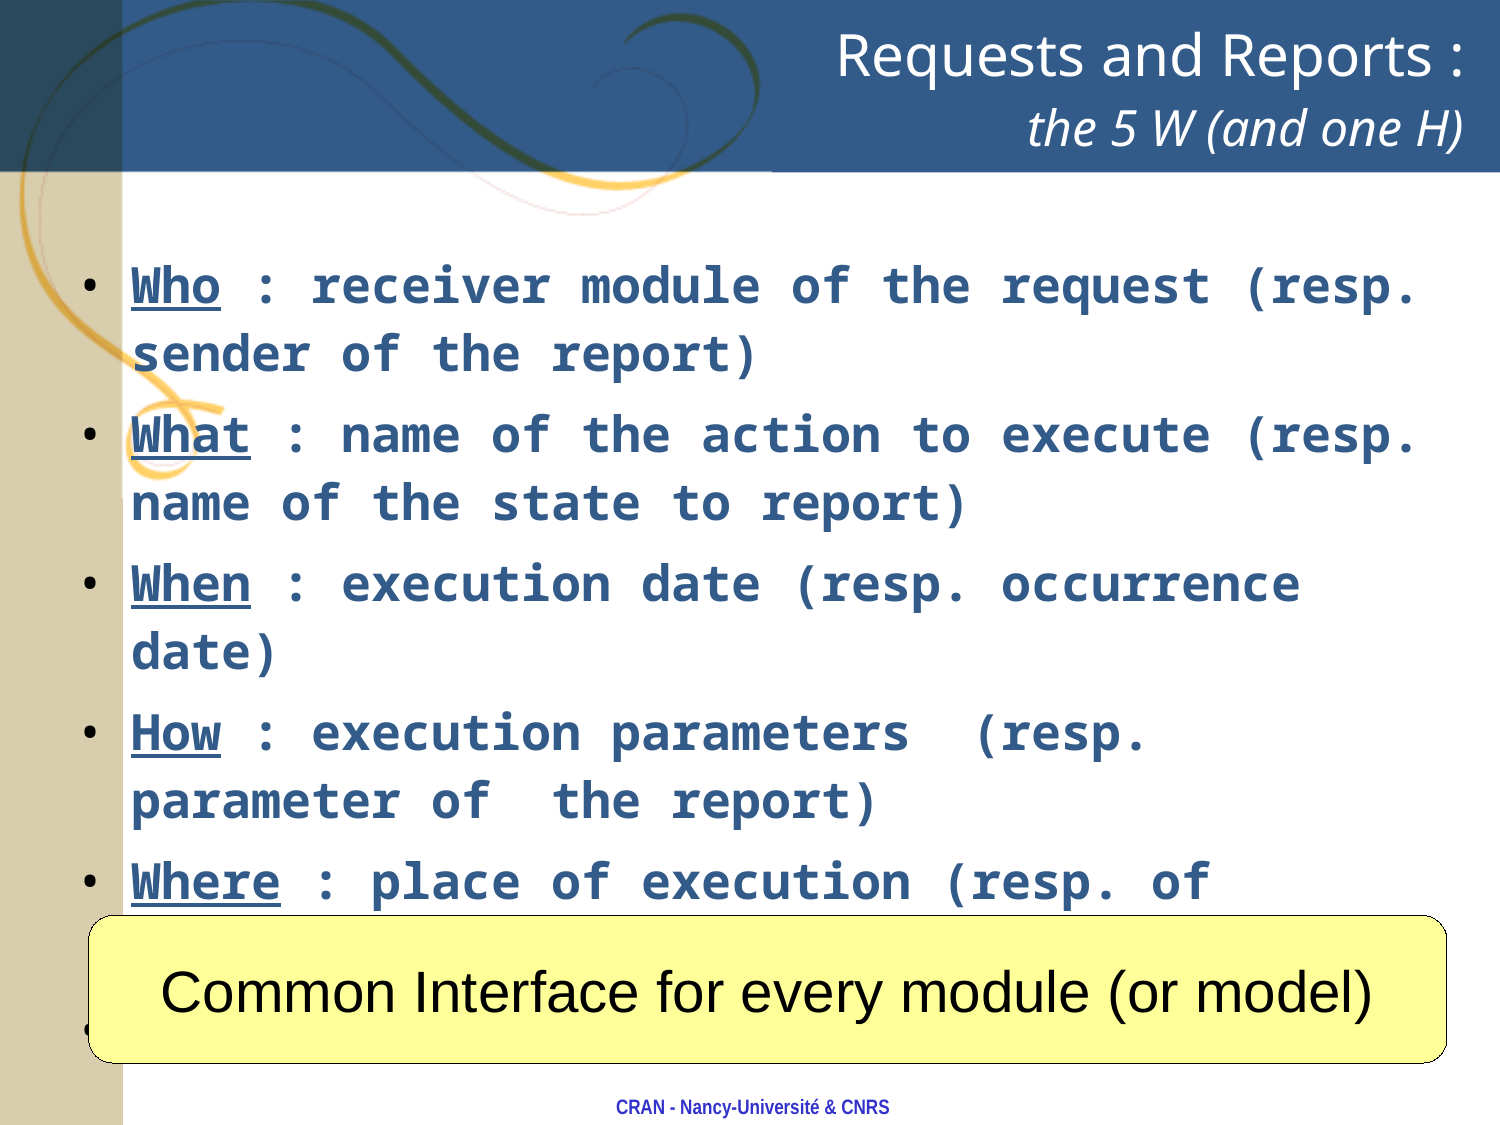

# Requests and Reports : the 5 W (and one H)
Who : receiver module of the request (resp. sender of the report)
What : name of the action to execute (resp. name of the state to report)
When : execution date (resp. occurrence date)
How : execution parameters (resp. parameter of the report)
Where : place of execution (resp. of occurrence)
Why : human area: commentary...
Common Interface for every module (or model)